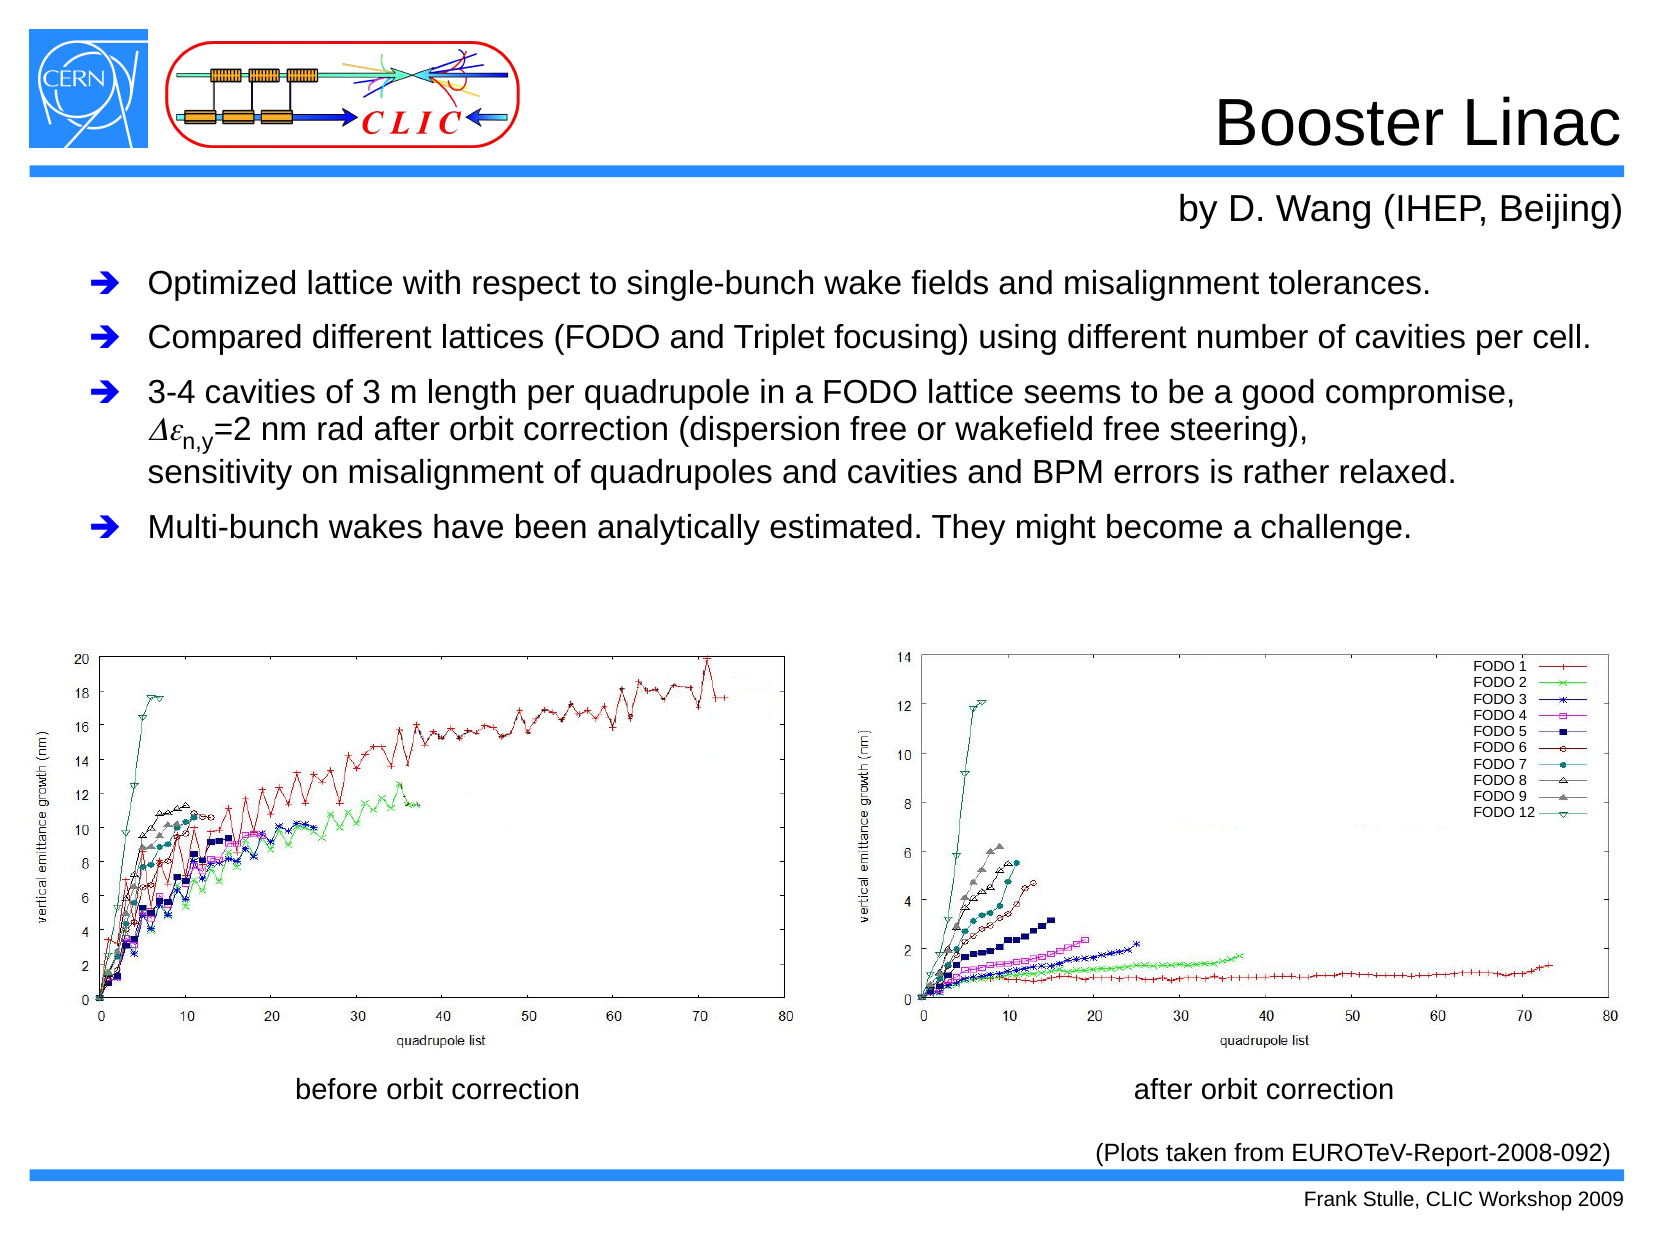

# Booster Linac
by D. Wang (IHEP, Beijing)
	Optimized lattice with respect to single-bunch wake fields and misalignment tolerances.
	Compared different lattices (FODO and Triplet focusing) using different number of cavities per cell.
	3-4 cavities of 3 m length per quadrupole in a FODO lattice seems to be a good compromise,
	Den,y=2 nm rad after orbit correction (dispersion free or wakefield free steering),
	sensitivity on misalignment of quadrupoles and cavities and BPM errors is rather relaxed.
	Multi-bunch wakes have been analytically estimated. They might become a challenge.
FODO 1
FODO 2
FODO 3
FODO 4
FODO 5
FODO 6
FODO 7
FODO 8
FODO 9
FODO 12
before orbit correction
after orbit correction
(Plots taken from EUROTeV-Report-2008-092)